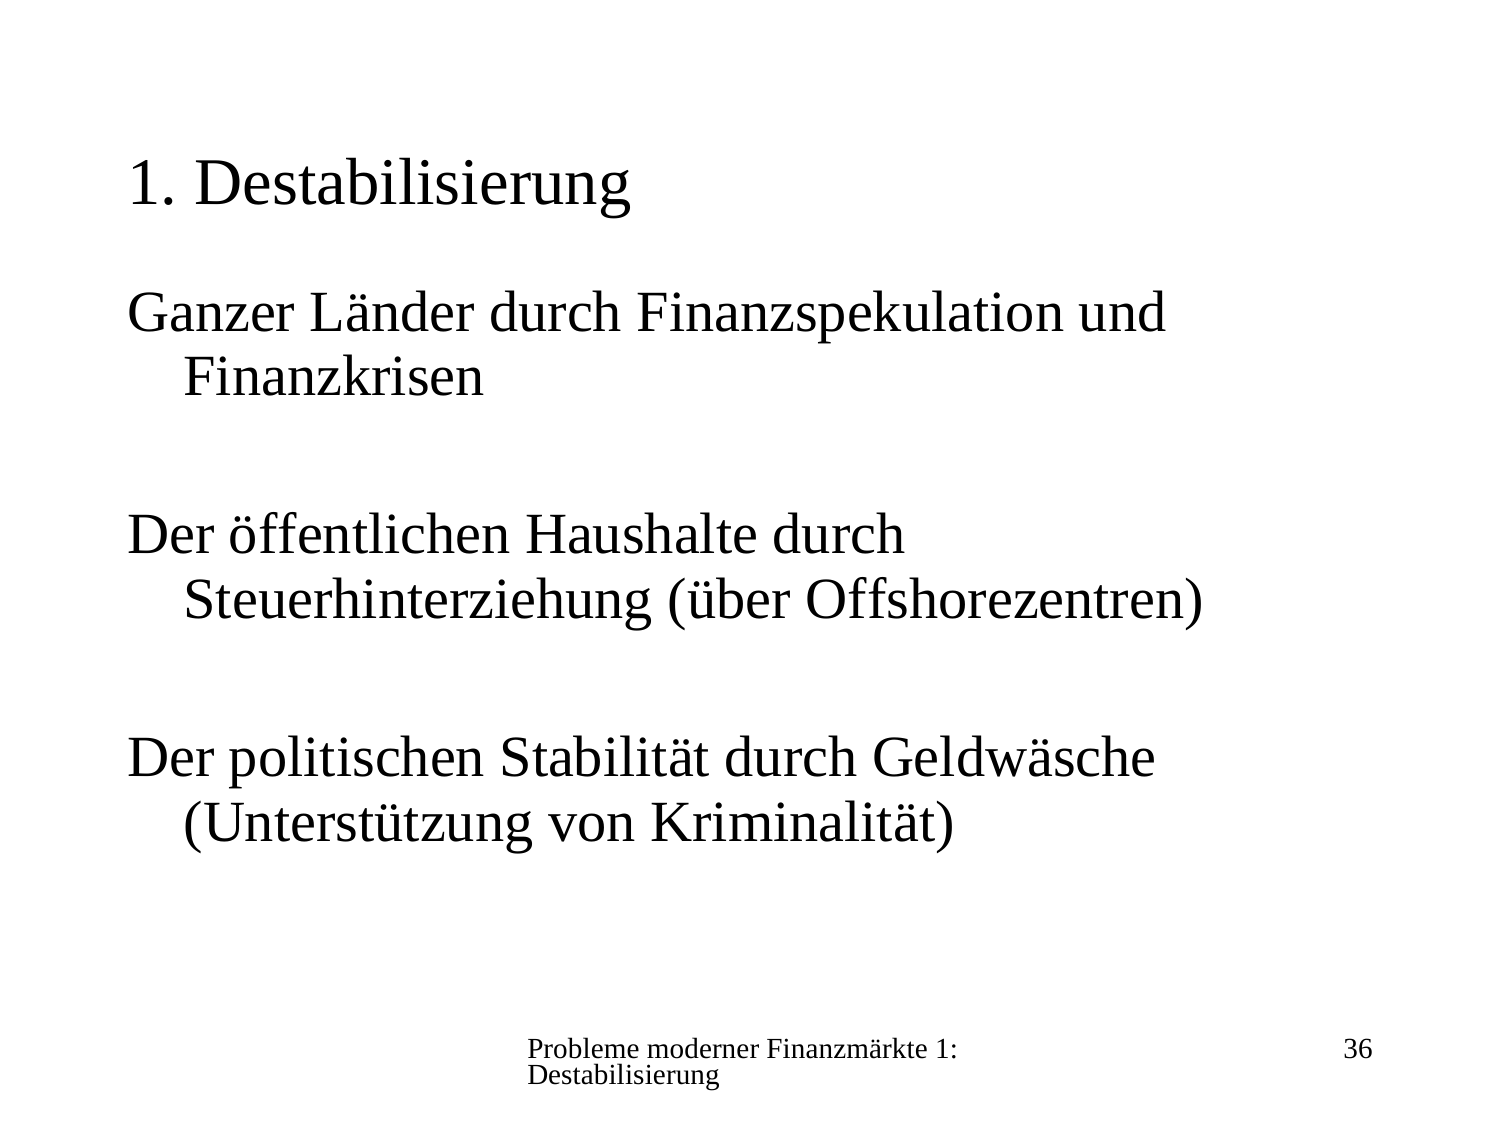

1. Destabilisierung
Ganzer Länder durch Finanzspekulation und Finanzkrisen
Der öffentlichen Haushalte durch Steuerhinterziehung (über Offshorezentren)
Der politischen Stabilität durch Geldwäsche (Unterstützung von Kriminalität)
Probleme moderner Finanzmärkte 1: Destabilisierung
36